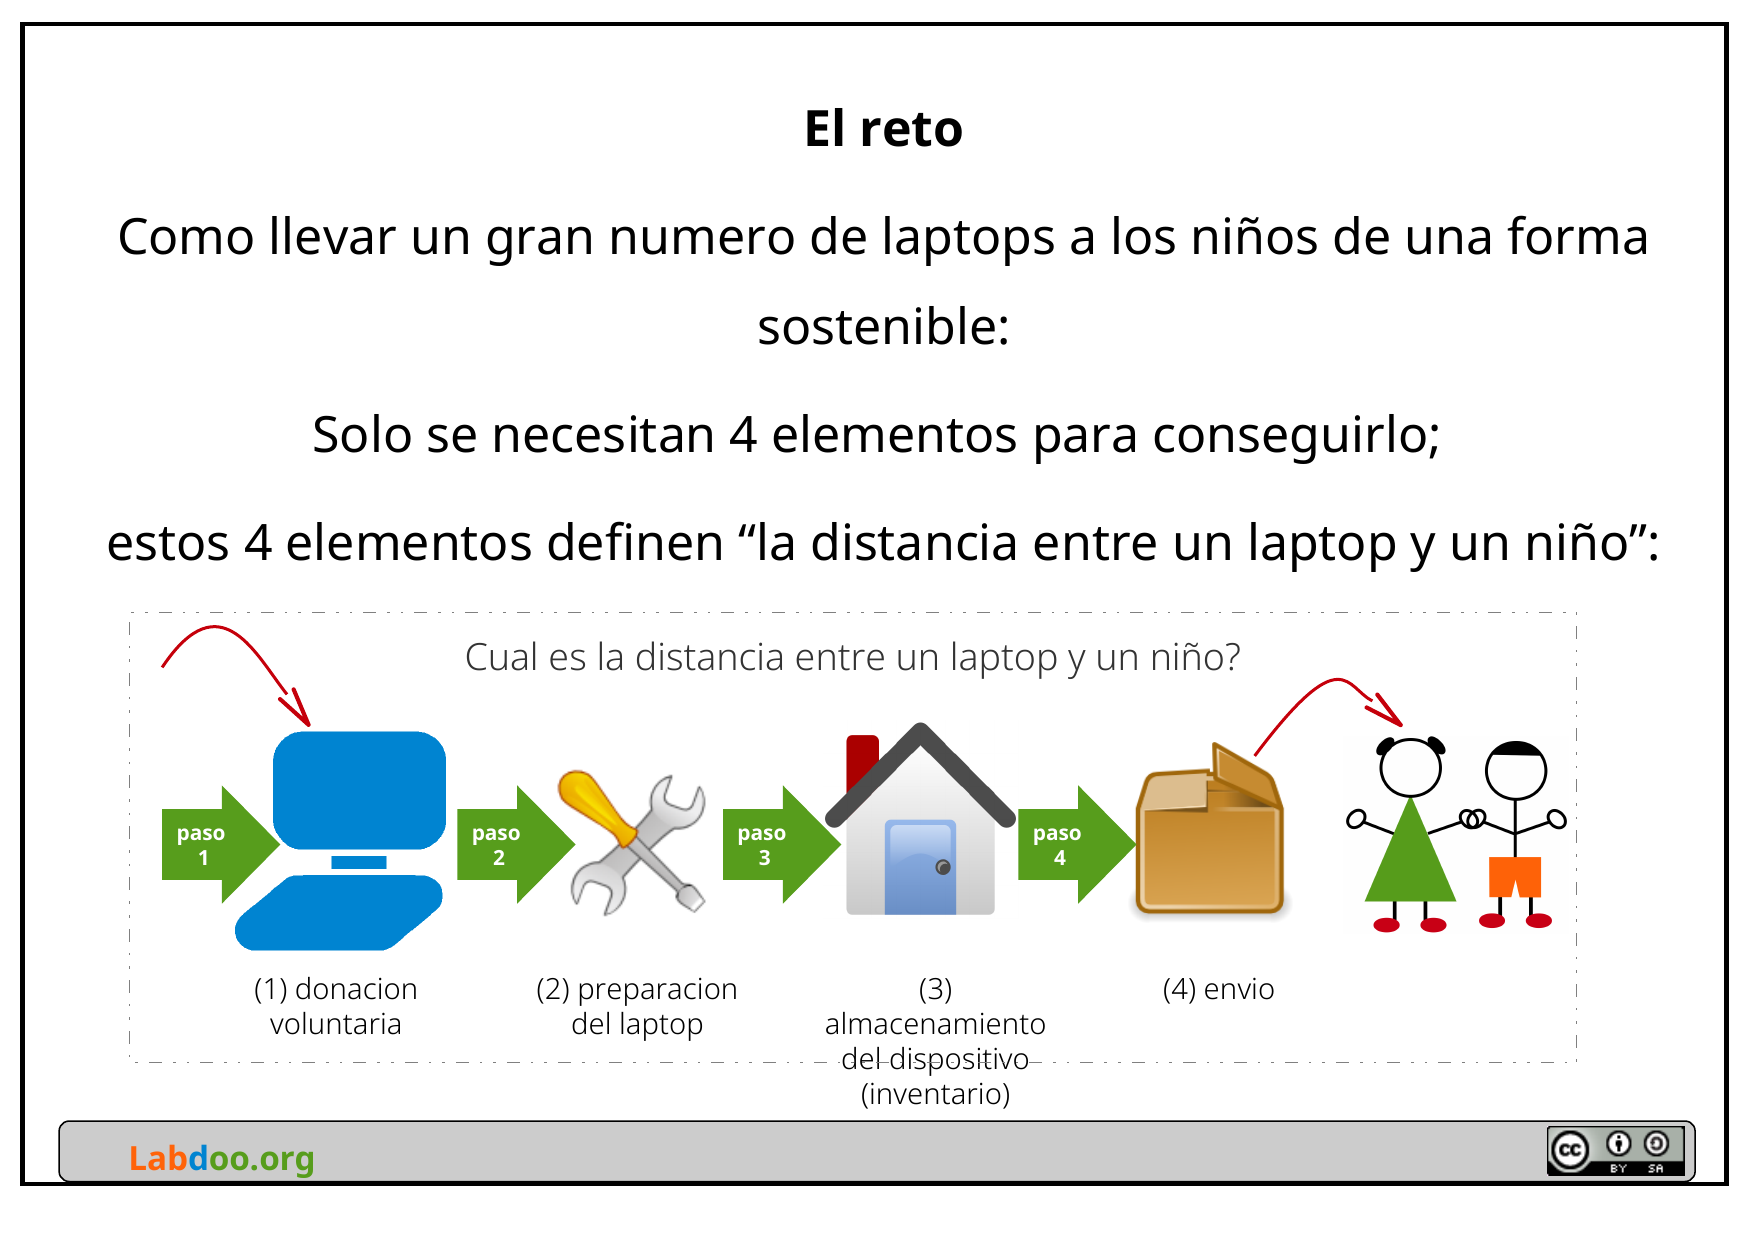

El reto
Como llevar un gran numero de laptops a los niños de una forma sostenible:
Solo se necesitan 4 elementos para conseguirlo;
estos 4 elementos definen “la distancia entre un laptop y un niño”:
Cual es la distancia entre un laptop y un niño?
paso
1
paso
2
paso
3
paso
4
(1) donacion voluntaria
(2) preparacion del laptop
(3) almacenamiento del dispositivo (inventario)
(4) envio
Labdoo.org